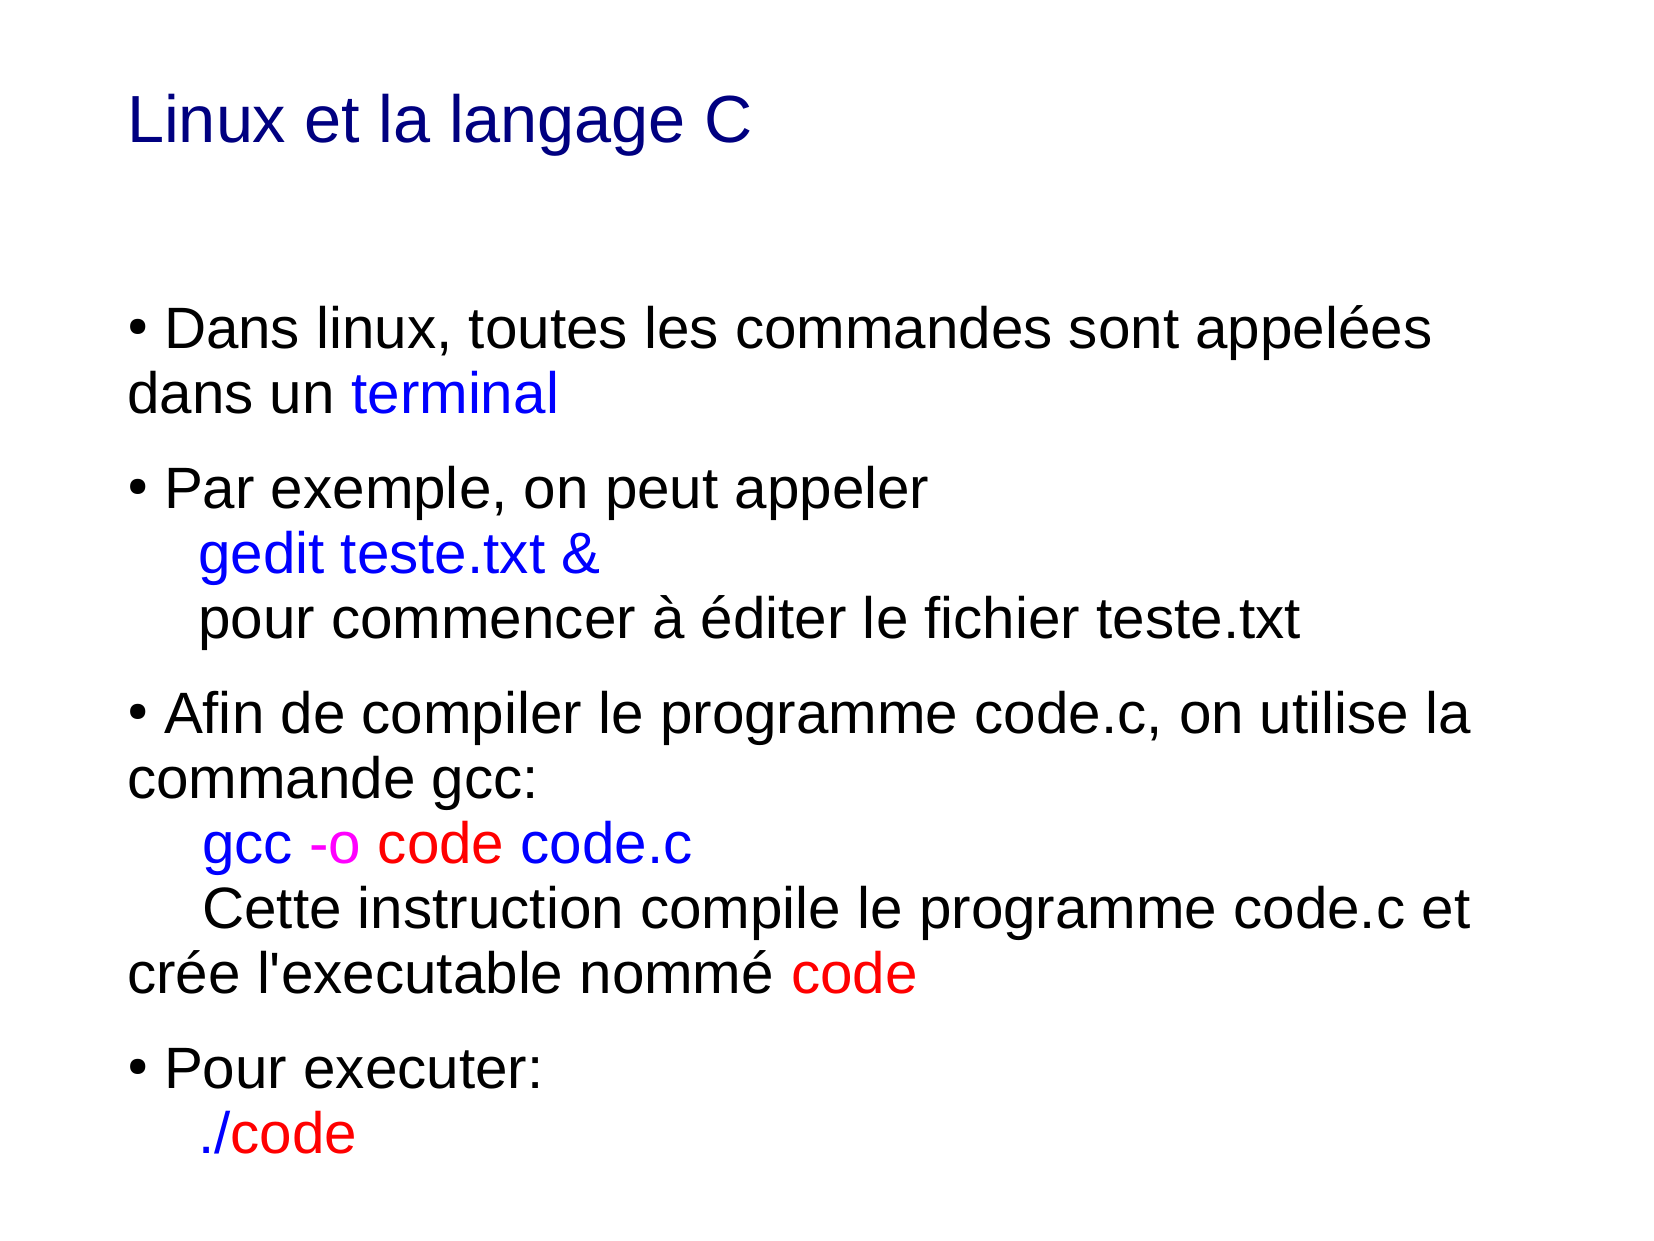

Linux et la langage C
 Dans linux, toutes les commandes sont appelées dans un terminal
 Par exemple, on peut appeler
gedit teste.txt &
pour commencer à éditer le fichier teste.txt
 Afin de compiler le programme code.c, on utilise la commande gcc:
	gcc -o code code.c
	Cette instruction compile le programme code.c et crée l'executable nommé code
 Pour executer:
./code